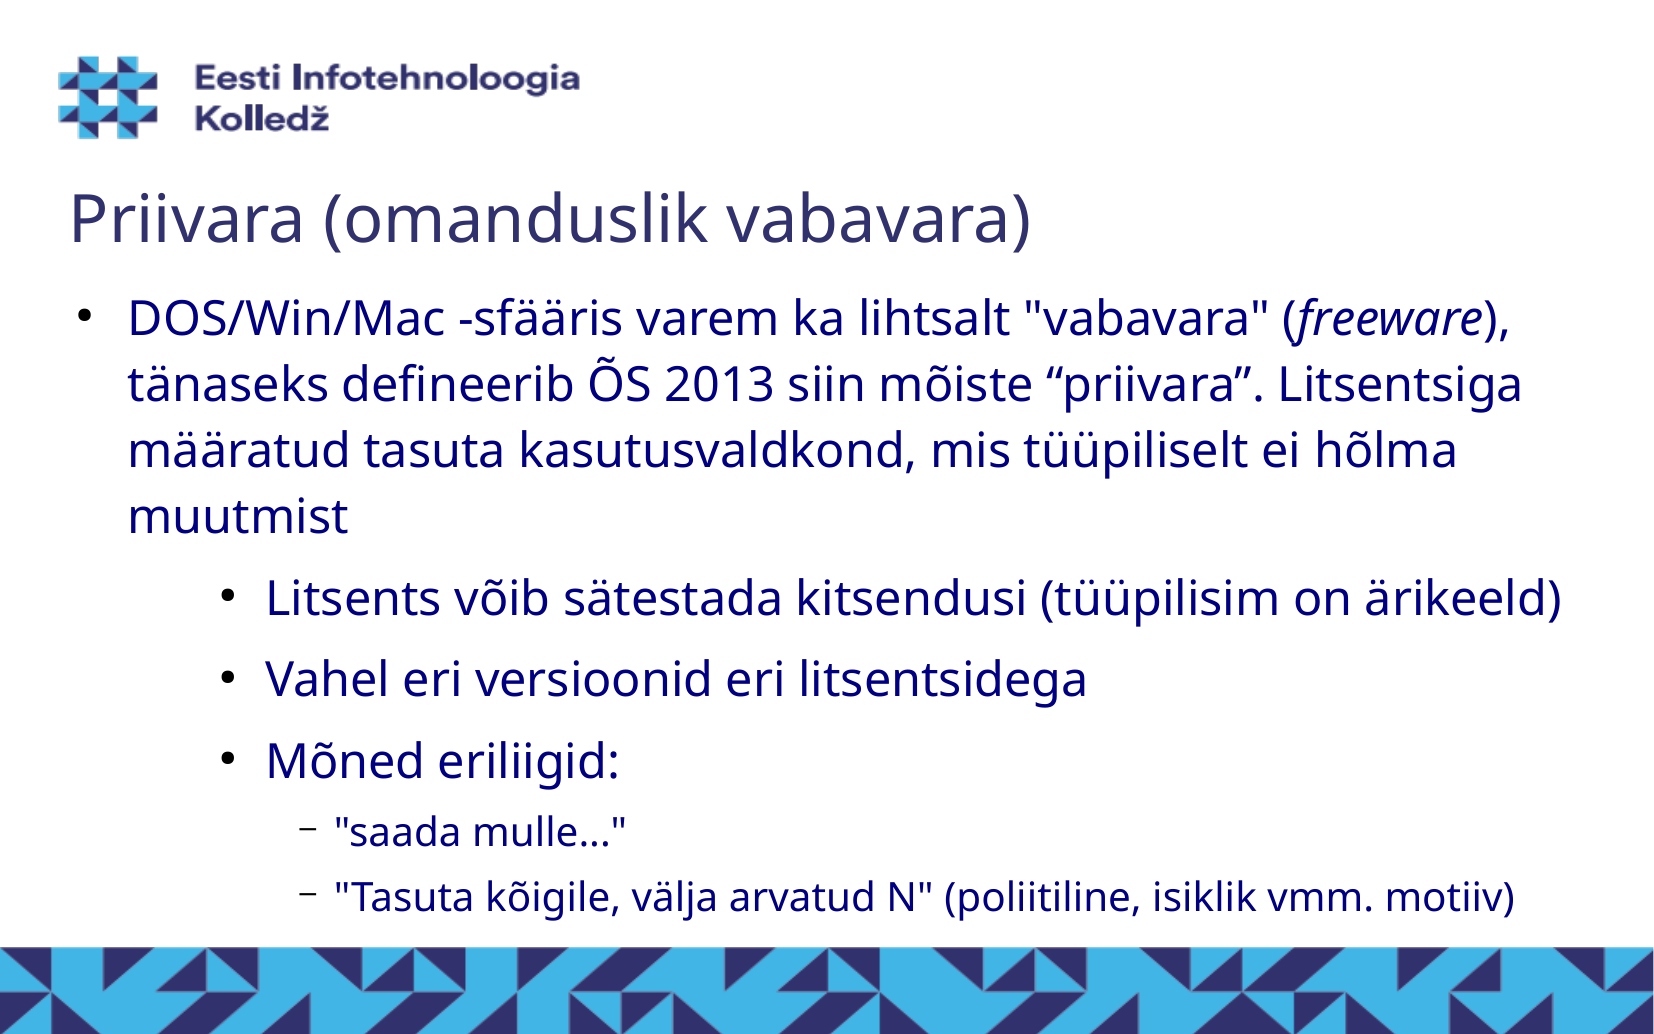

# Priivara (omanduslik vabavara)
DOS/Win/Mac -sfääris varem ka lihtsalt "vabavara" (freeware), tänaseks defineerib ÕS 2013 siin mõiste “priivara”. Litsentsiga määratud tasuta kasutusvaldkond, mis tüüpiliselt ei hõlma muutmist
Litsents võib sätestada kitsendusi (tüüpilisim on ärikeeld)
Vahel eri versioonid eri litsentsidega
Mõned eriliigid:
"saada mulle..."
"Tasuta kõigile, välja arvatud N" (poliitiline, isiklik vmm. motiiv)